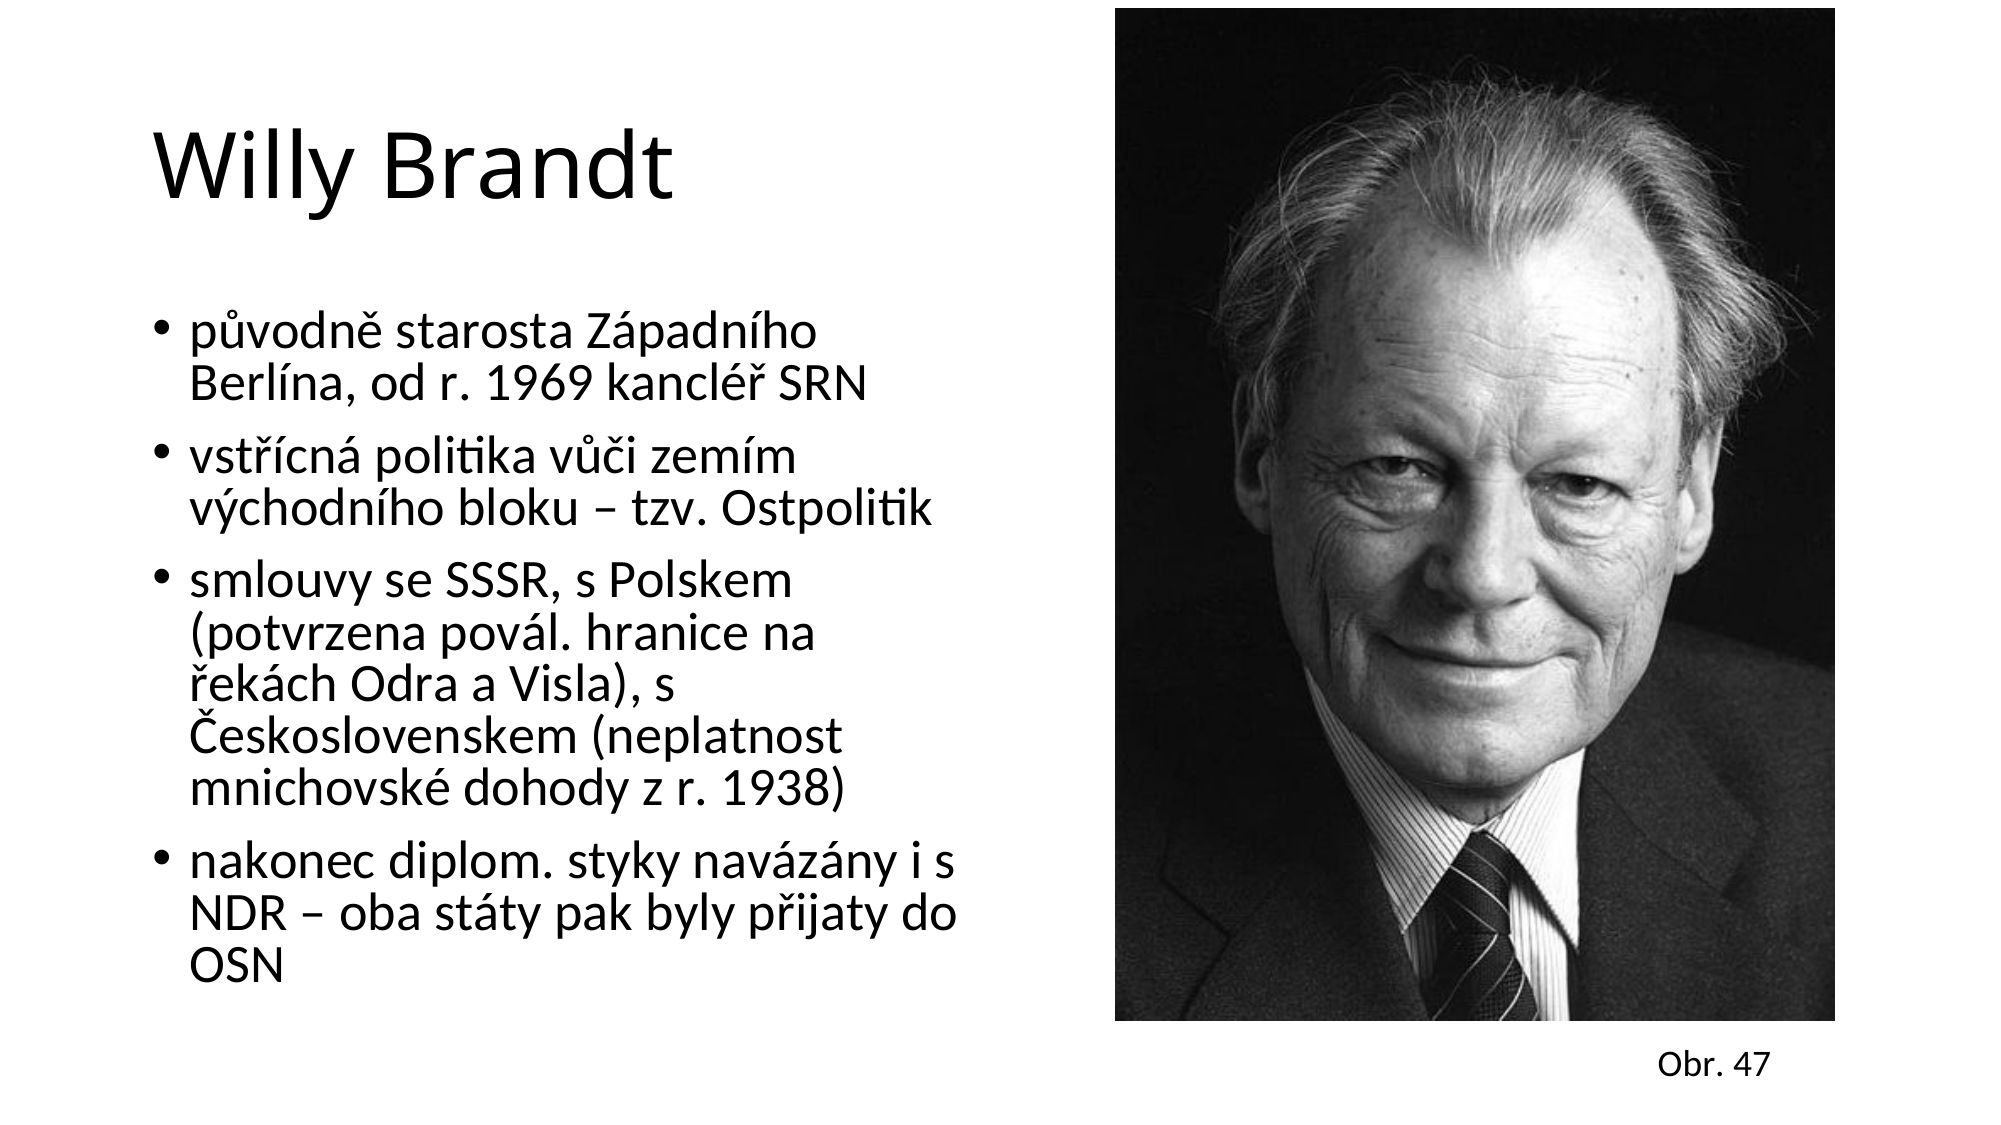

# Willy Brandt
původně starosta Západního Berlína, od r. 1969 kancléř SRN
vstřícná politika vůči zemím východního bloku – tzv. Ostpolitik
smlouvy se SSSR, s Polskem (potvrzena povál. hranice na řekách Odra a Visla), s Československem (neplatnost mnichovské dohody z r. 1938)
nakonec diplom. styky navázány i s NDR – oba státy pak byly přijaty do OSN
Obr. 47